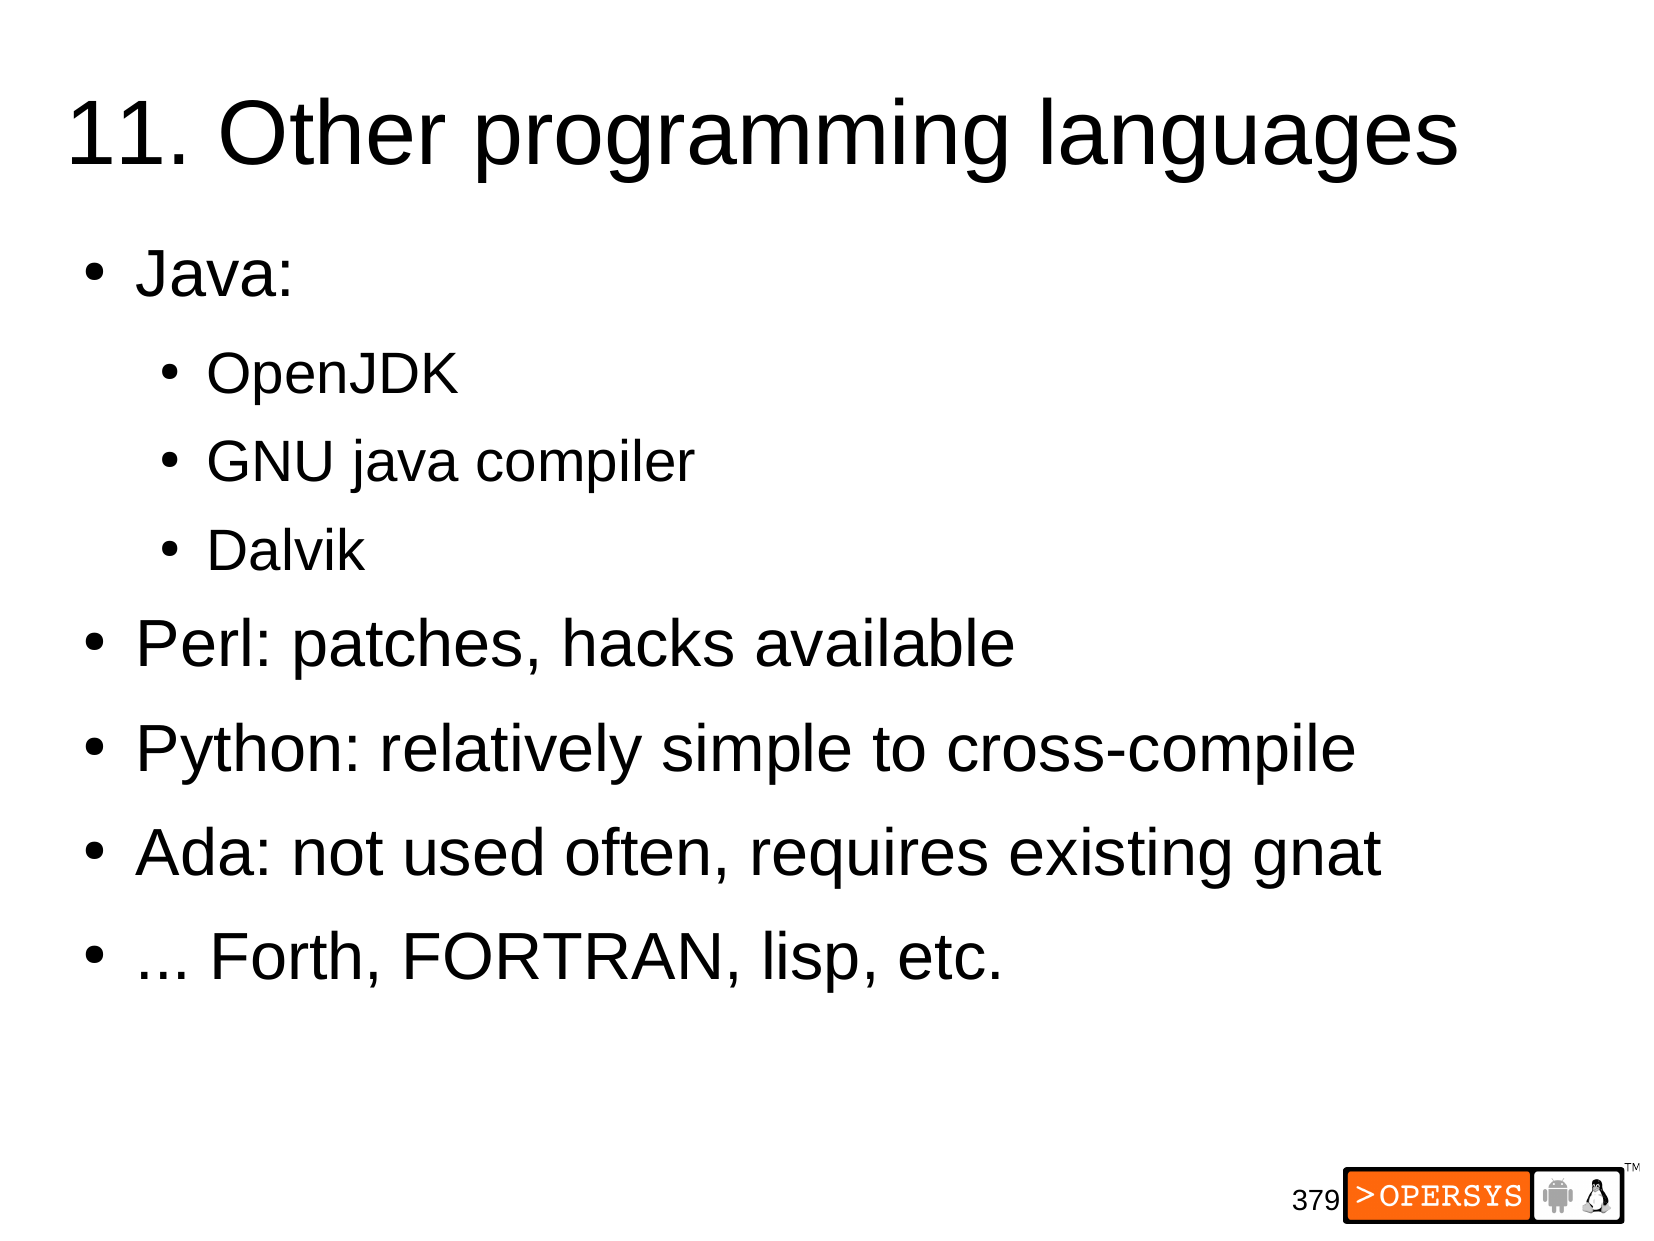

# 11. Other programming languages
Java:
OpenJDK
GNU java compiler
Dalvik
Perl: patches, hacks available
Python: relatively simple to cross-compile
Ada: not used often, requires existing gnat
... Forth, FORTRAN, lisp, etc.